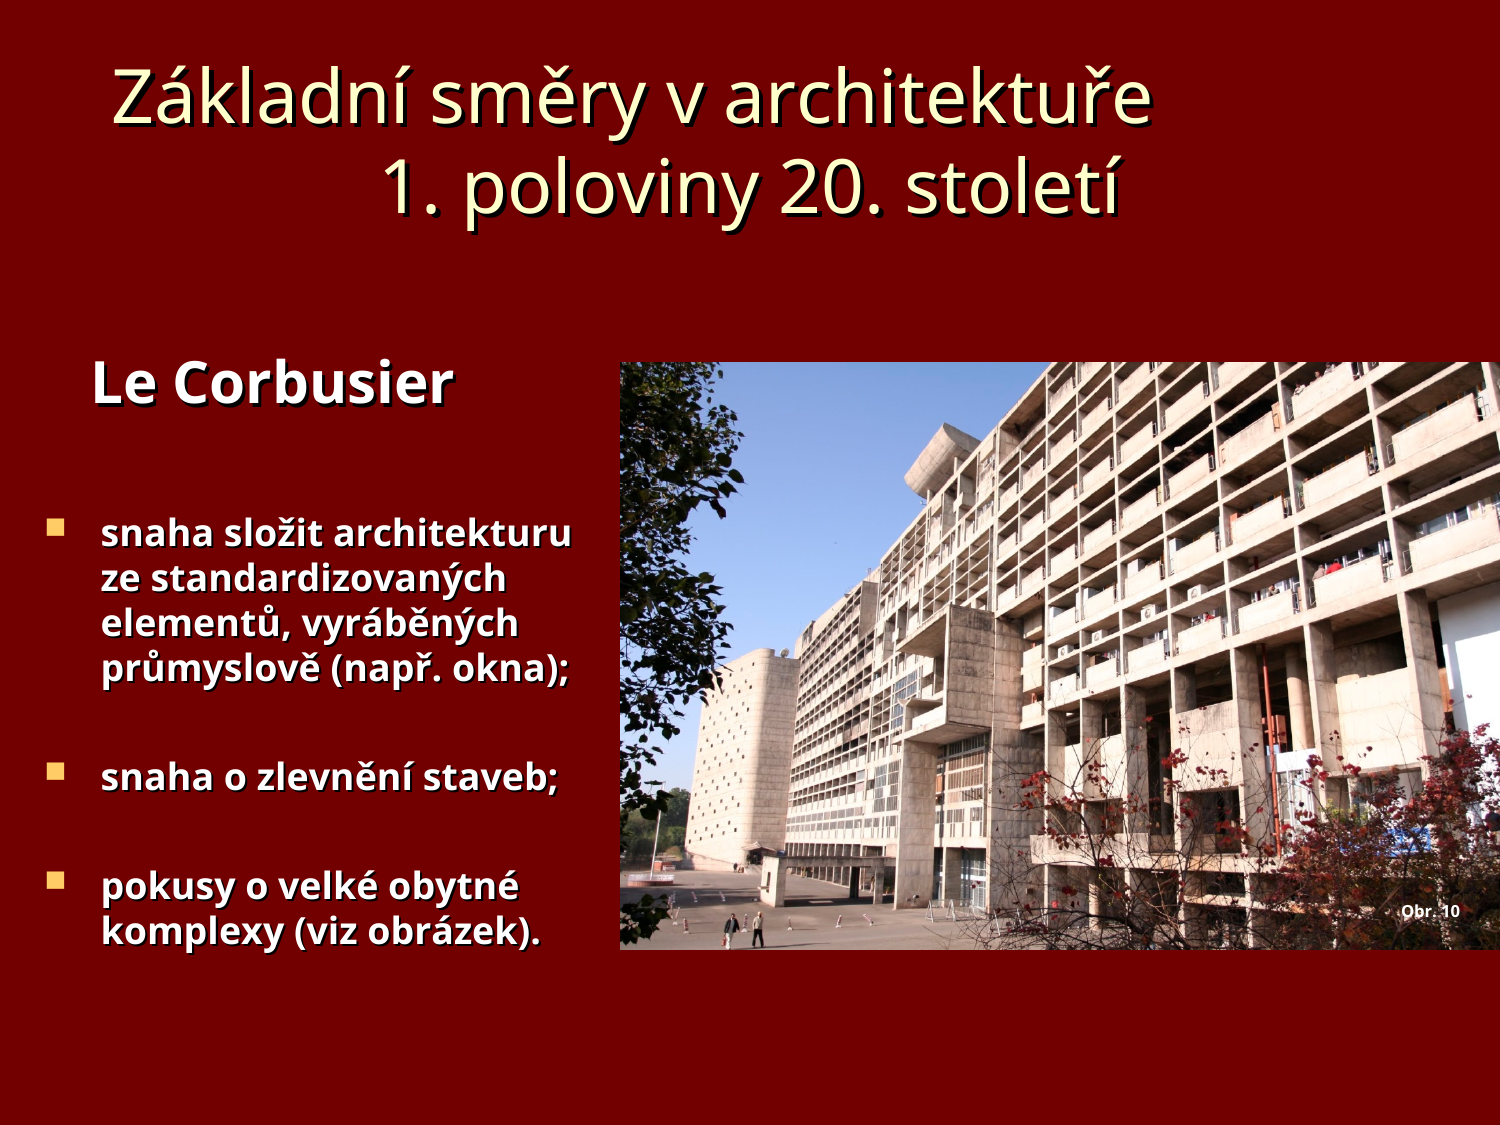

# Základní směry v architektuře 1. poloviny 20. století
 Le Corbusier
snaha složit architekturu ze standardizovaných elementů, vyráběných průmyslově (např. okna);
snaha o zlevnění staveb;
pokusy o velké obytné komplexy (viz obrázek).
Obr. 10